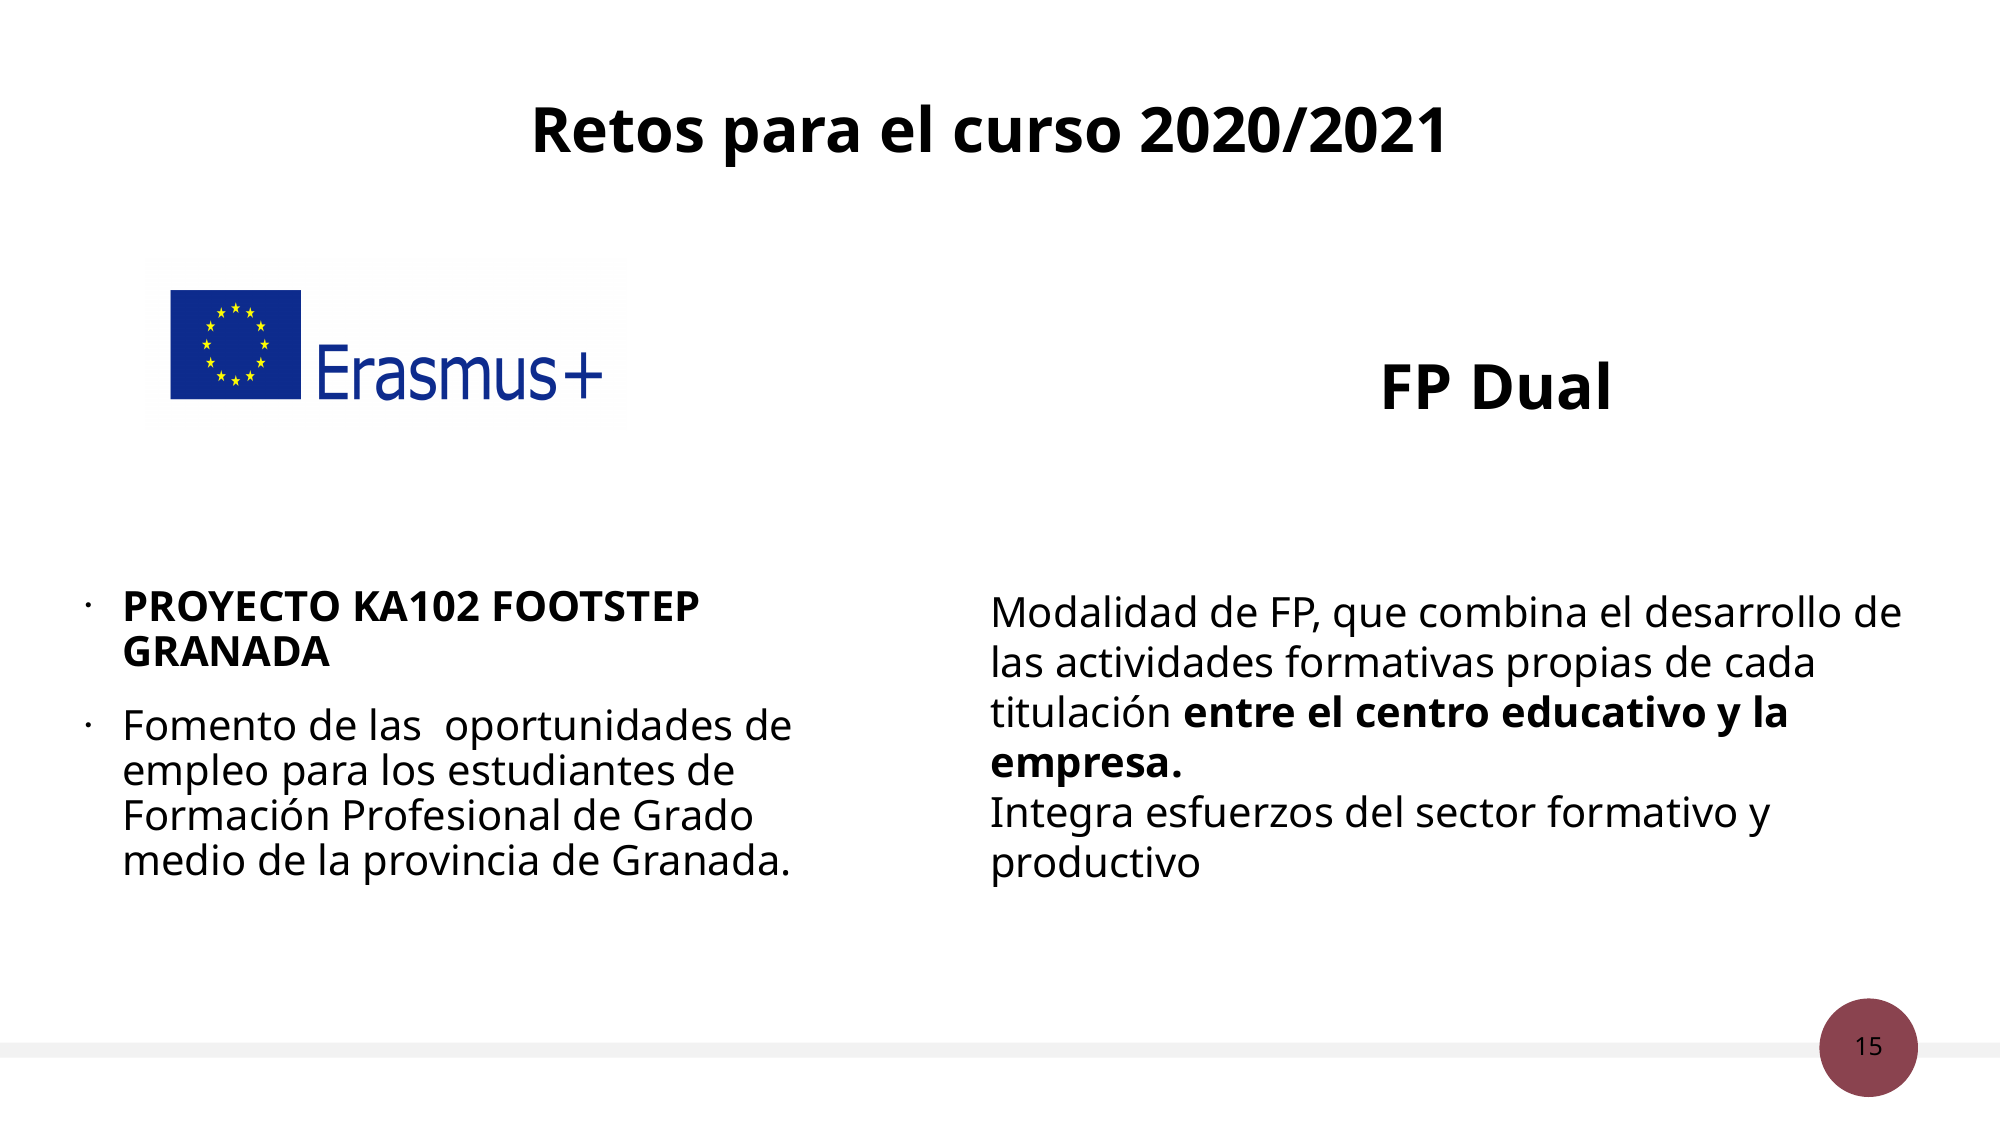

Retos para el curso 2020/2021
FP Dual
# PROYECTO KA102 FOOTSTEP GRANADA
Fomento de las oportunidades de empleo para los estudiantes de Formación Profesional de Grado medio de la provincia de Granada.
Modalidad de FP, que combina el desarrollo de las actividades formativas propias de cada titulación entre el centro educativo y la empresa.
Integra esfuerzos del sector formativo y productivo